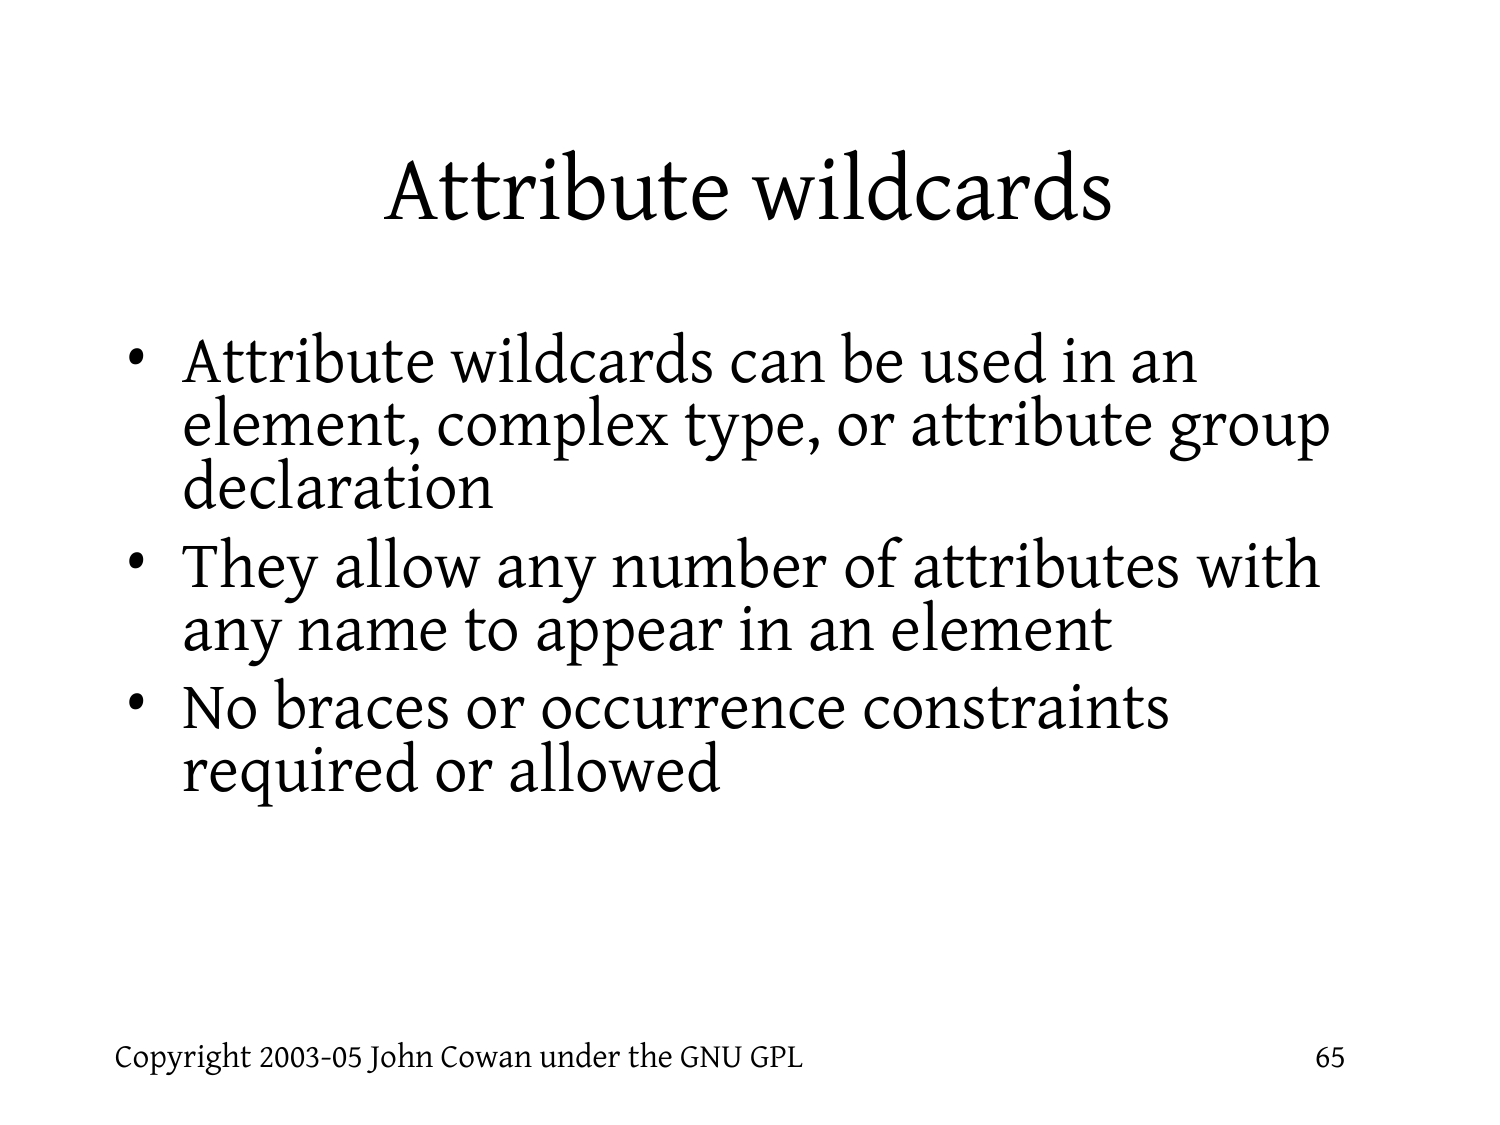

# Attribute wildcards
Attribute wildcards can be used in an element, complex type, or attribute group declaration
They allow any number of attributes with any name to appear in an element
No braces or occurrence constraints required or allowed